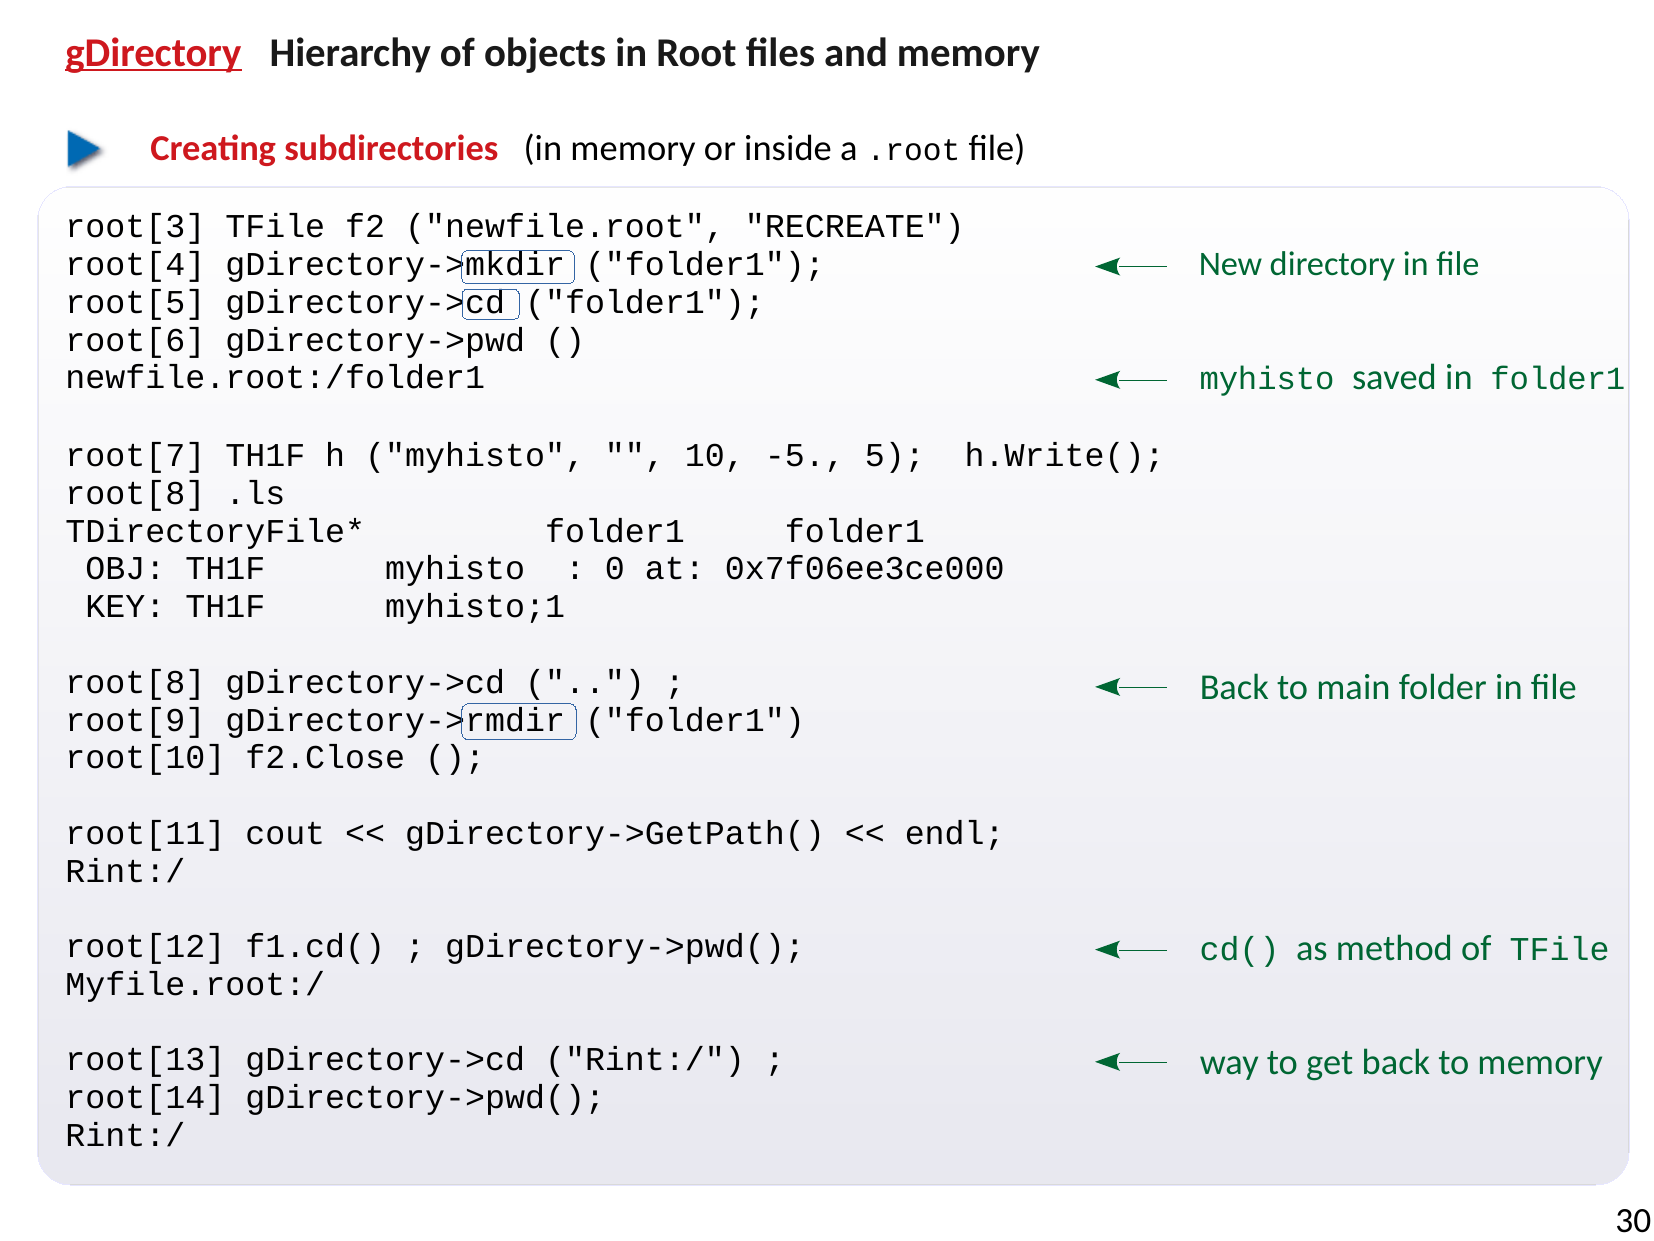

gDirectory Hierarchy of objects in Root files and memory
 Creating subdirectories (in memory or inside a .root file)
root[3] TFile f2 ("newfile.root", "RECREATE")
root[4] gDirectory->mkdir ("folder1");
root[5] gDirectory->cd ("folder1");
root[6] gDirectory->pwd ()
newfile.root:/folder1
root[7] TH1F h ("myhisto", "", 10, -5., 5); h.Write();
root[8] .ls
TDirectoryFile* folder1 folder1
 OBJ: TH1F myhisto : 0 at: 0x7f06ee3ce000
 KEY: TH1F myhisto;1
root[8] gDirectory->cd ("..") ;
root[9] gDirectory->rmdir ("folder1")
root[10] f2.Close ();
root[11] cout << gDirectory->GetPath() << endl;
Rint:/
root[12] f1.cd() ; gDirectory->pwd();
Myfile.root:/
root[13] gDirectory->cd ("Rint:/") ;
root[14] gDirectory->pwd();
Rint:/
New directory in file
myhisto saved in folder1
Back to main folder in file
cd() as method of TFile
way to get back to memory